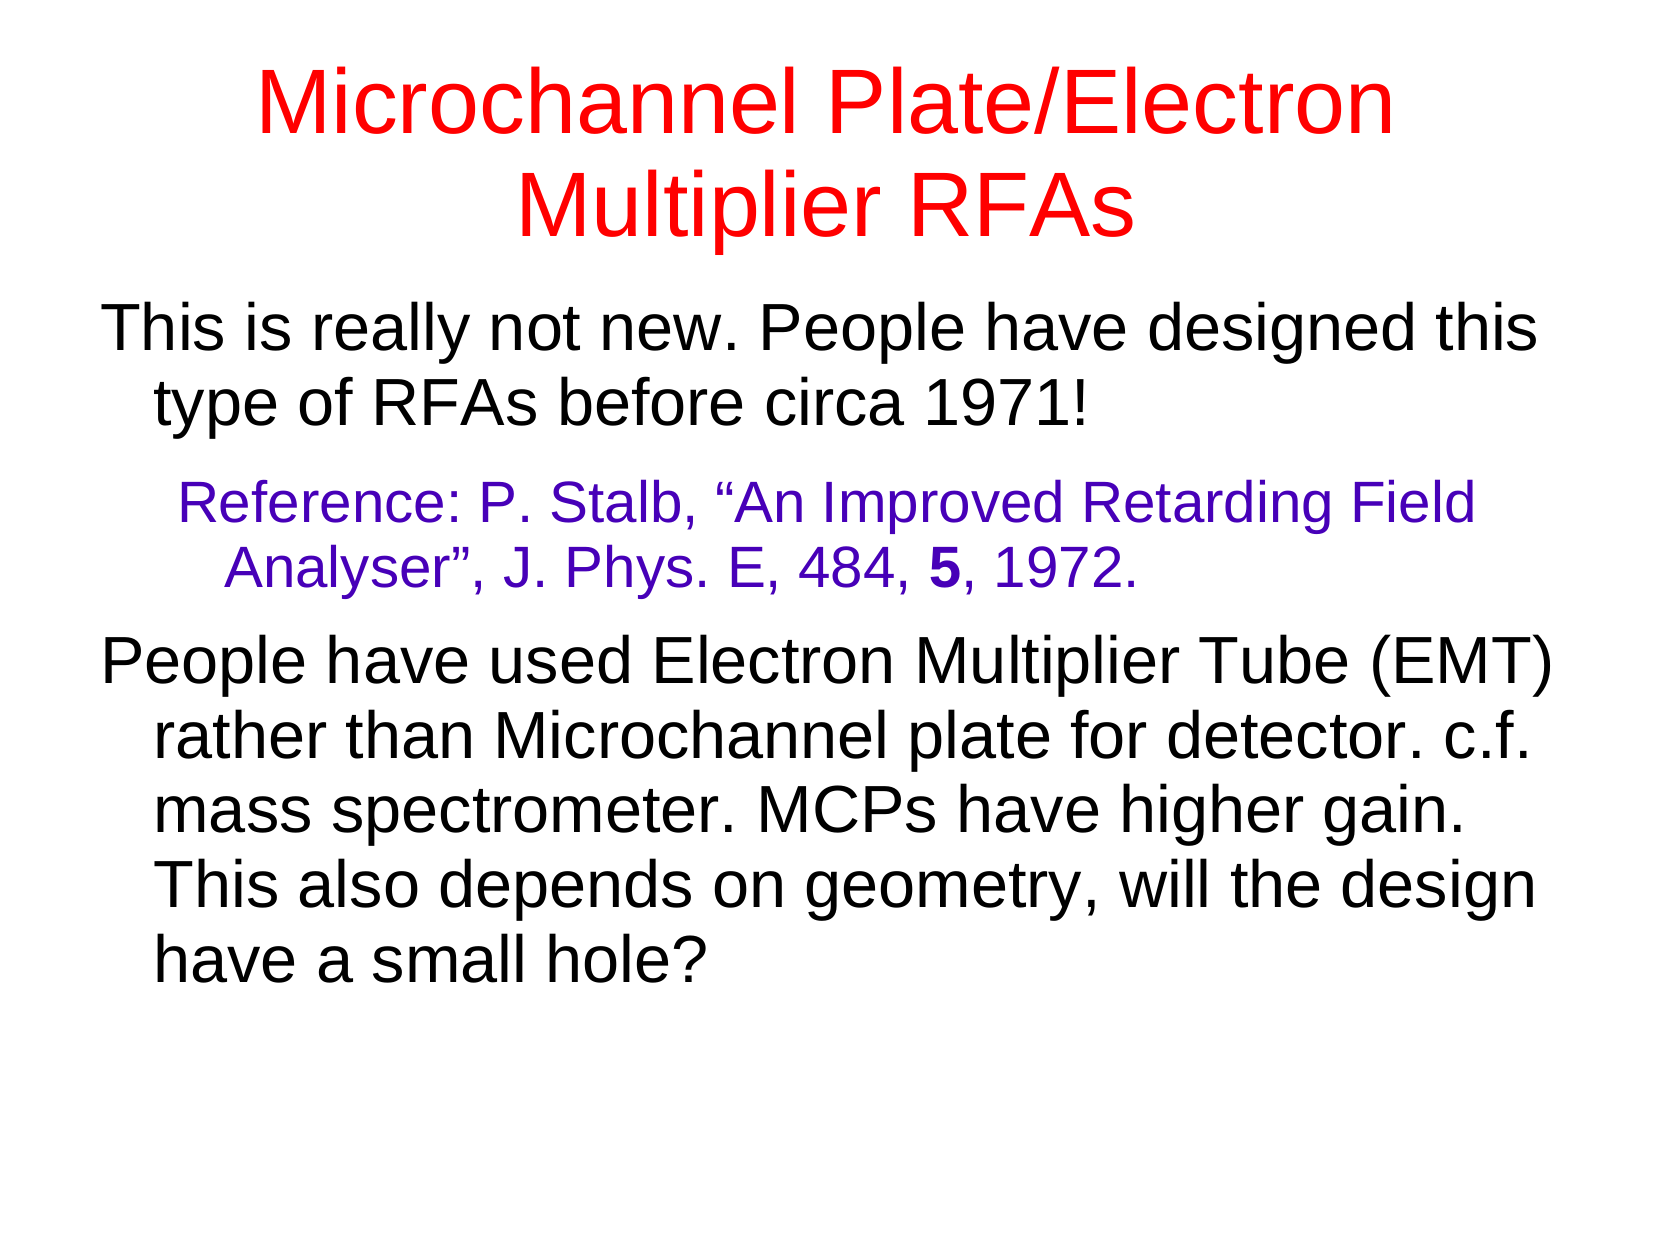

# Microchannel Plate/Electron Multiplier RFAs
This is really not new. People have designed this type of RFAs before circa 1971!
Reference: P. Stalb, “An Improved Retarding Field Analyser”, J. Phys. E, 484, 5, 1972.
People have used Electron Multiplier Tube (EMT) rather than Microchannel plate for detector. c.f. mass spectrometer. MCPs have higher gain. This also depends on geometry, will the design have a small hole?